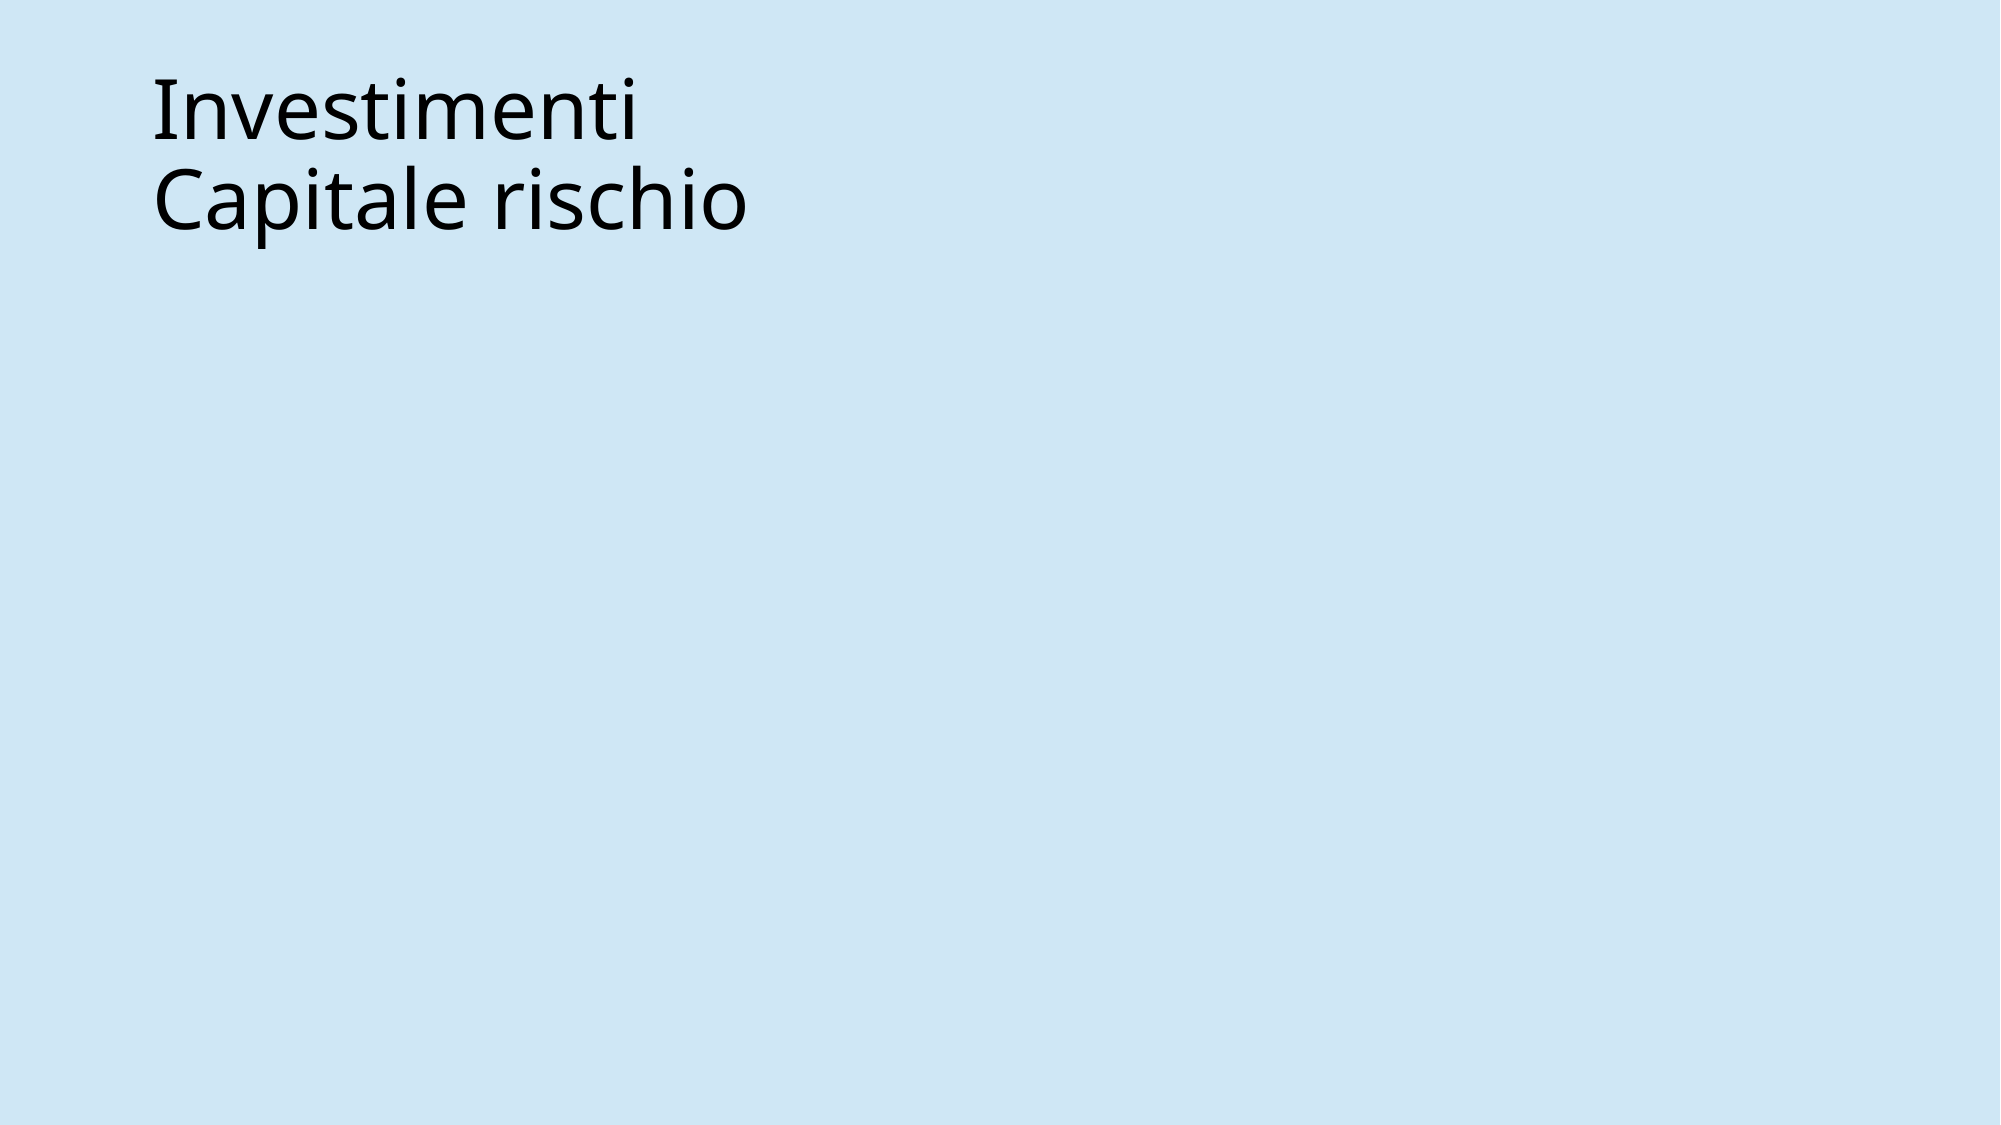

# Investimenti Capitale rischio
A completamento della prima forma di sostegno, le startup possono richiedere un secondo contributo a fondo perduto se hanno ricevuto capitali di rischio da parte di enti abilitati, investitori qualificati o business angels:
La raccolta fondi deve essere avvenuta senza l’intermediazione di piattaforme di equity crowdfunding.
L’investimento nel cp sociale deve essere superiore a 10.000 euro, non raggiungere la quota di maggioranza e garantire una permanenza per almeno 18 mesi.
contributo a fondo perduto pari al 100% dell’investimento nel capitale di rischio, nel limite complessivo di 30.000 euro